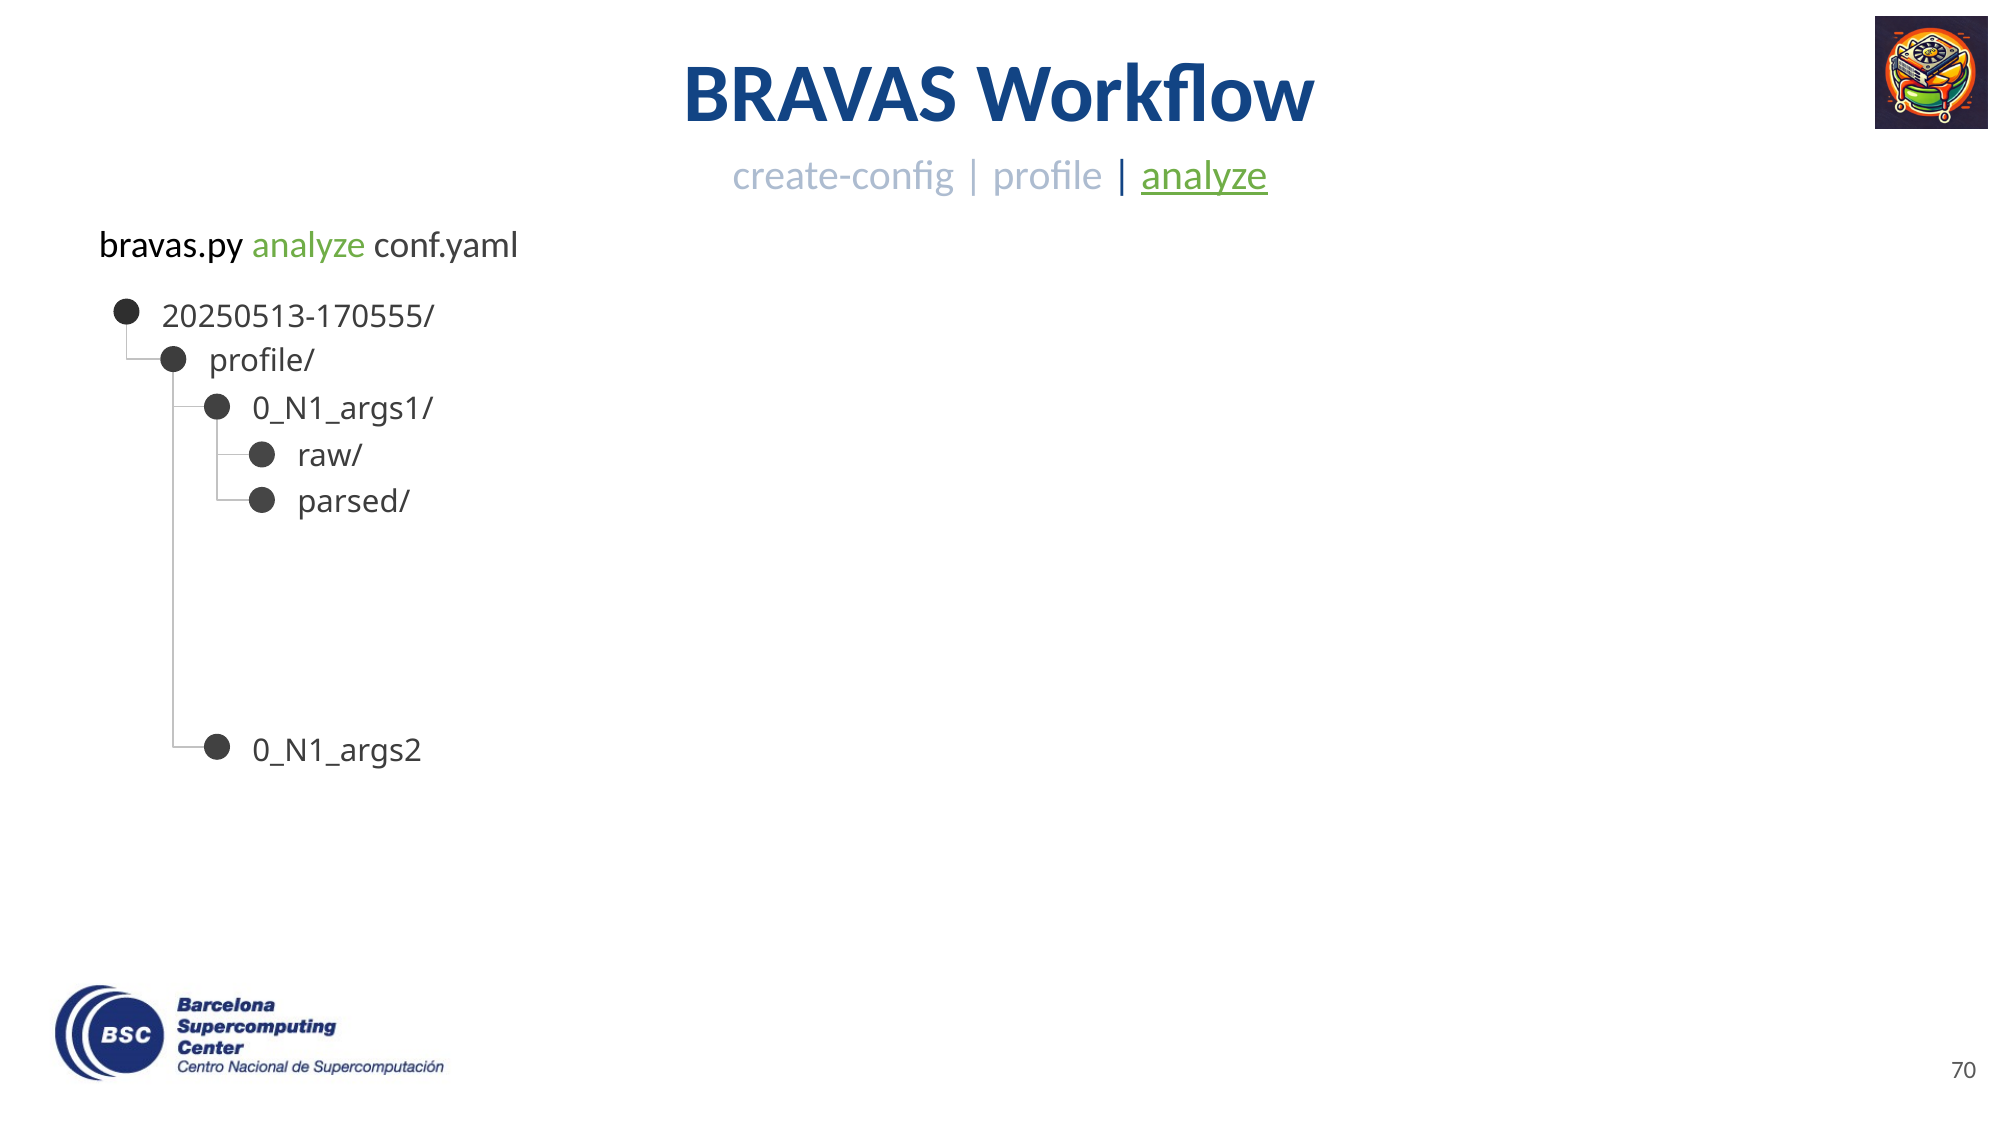

# BRAVAS Workflow
create-config | profile | analyze
bravas.py analyze conf.yaml
20250513-170555/
profile/
0_N1_args1/
raw/
parsed/
0_N1_args2